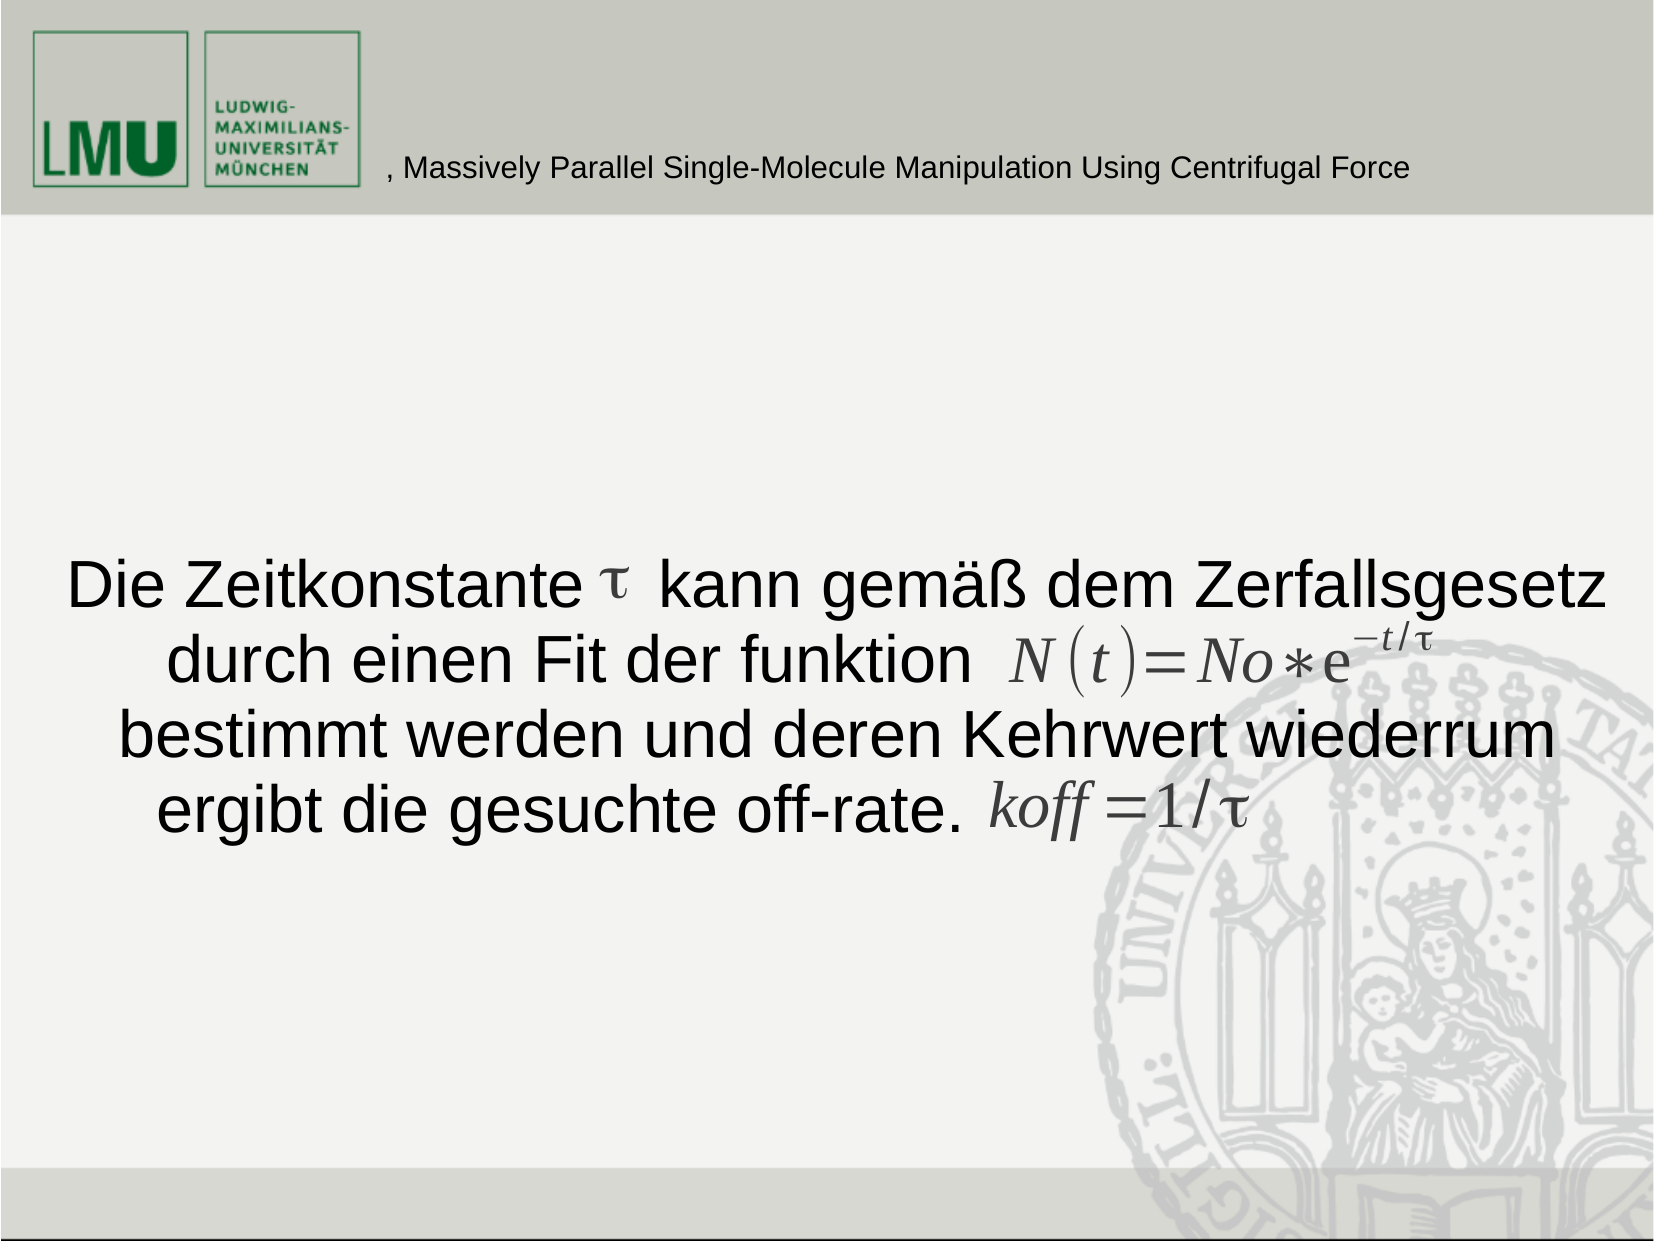

, Massively Parallel Single-Molecule Manipulation Using Centrifugal Force
Die Zeitkonstante kann gemäß dem Zerfallsgesetz durch einen Fit der funktion bestimmt werden und deren Kehrwert wiederrum ergibt die gesuchte off-rate.
#